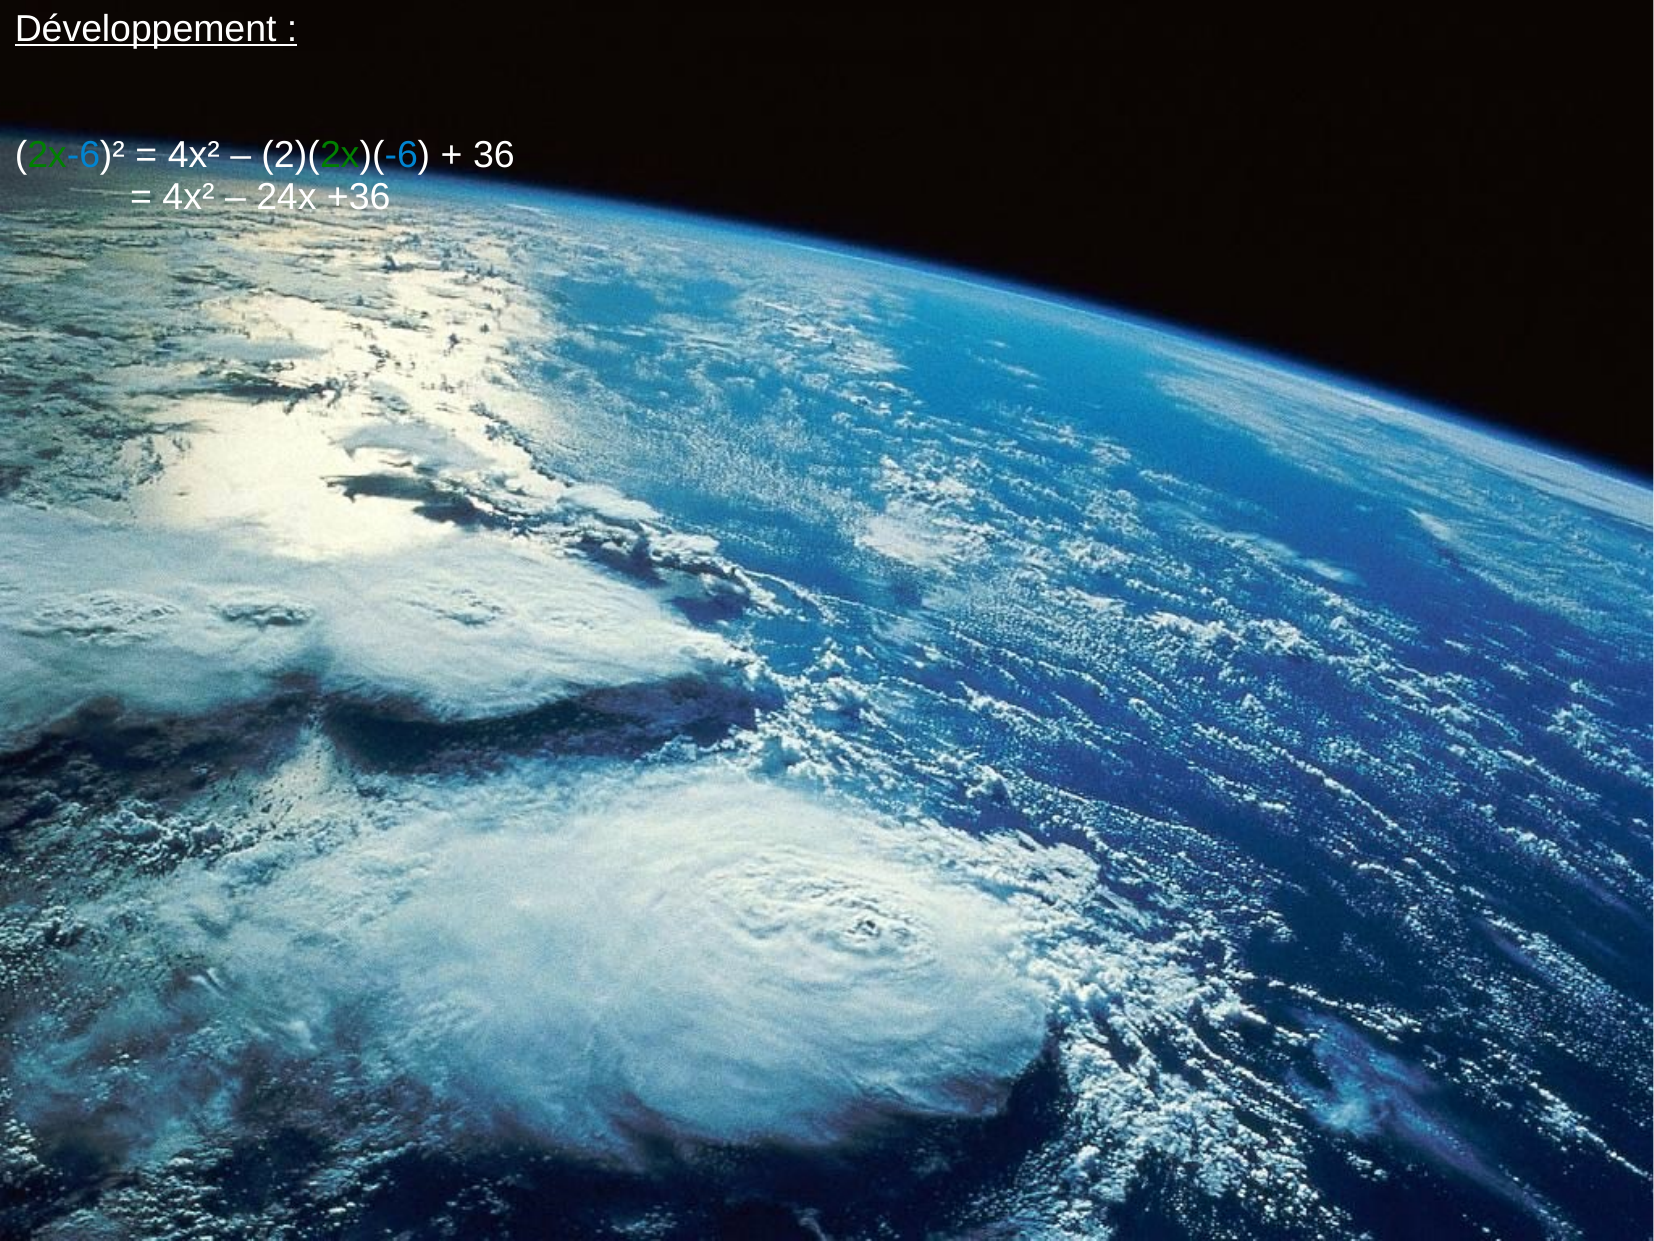

Développement :
(2x-6)² = 4x² – (2)(2x)(-6) + 36
 = 4x² – 24x +36